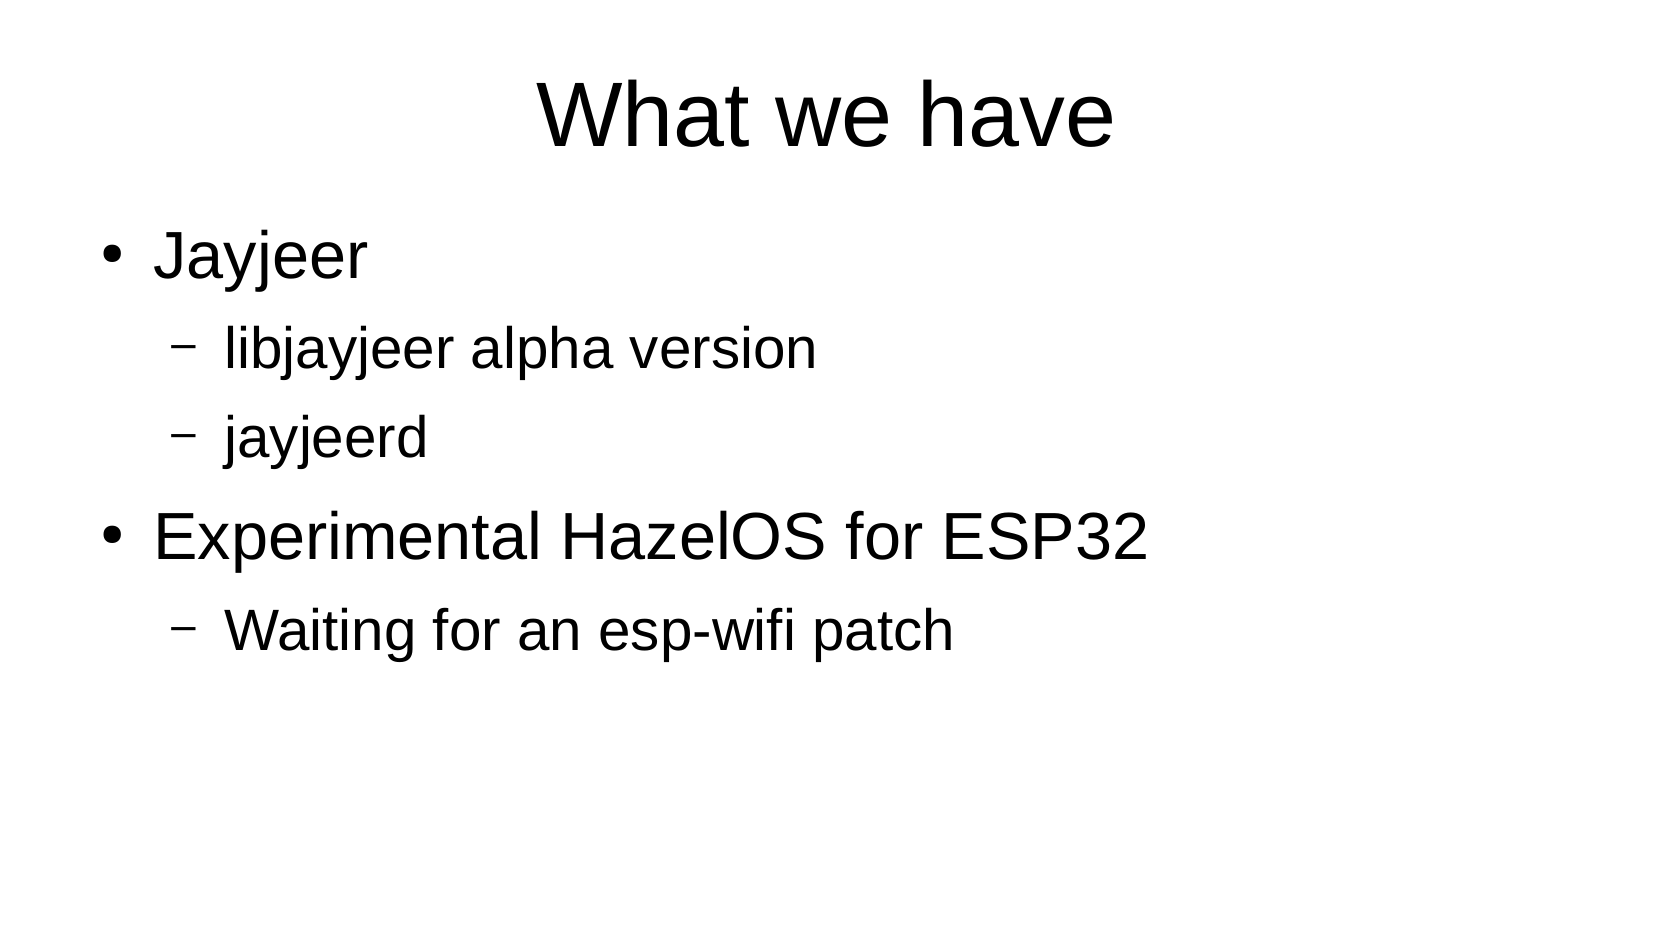

# What we have
Jayjeer
libjayjeer alpha version
jayjeerd
Experimental HazelOS for ESP32
Waiting for an esp-wifi patch